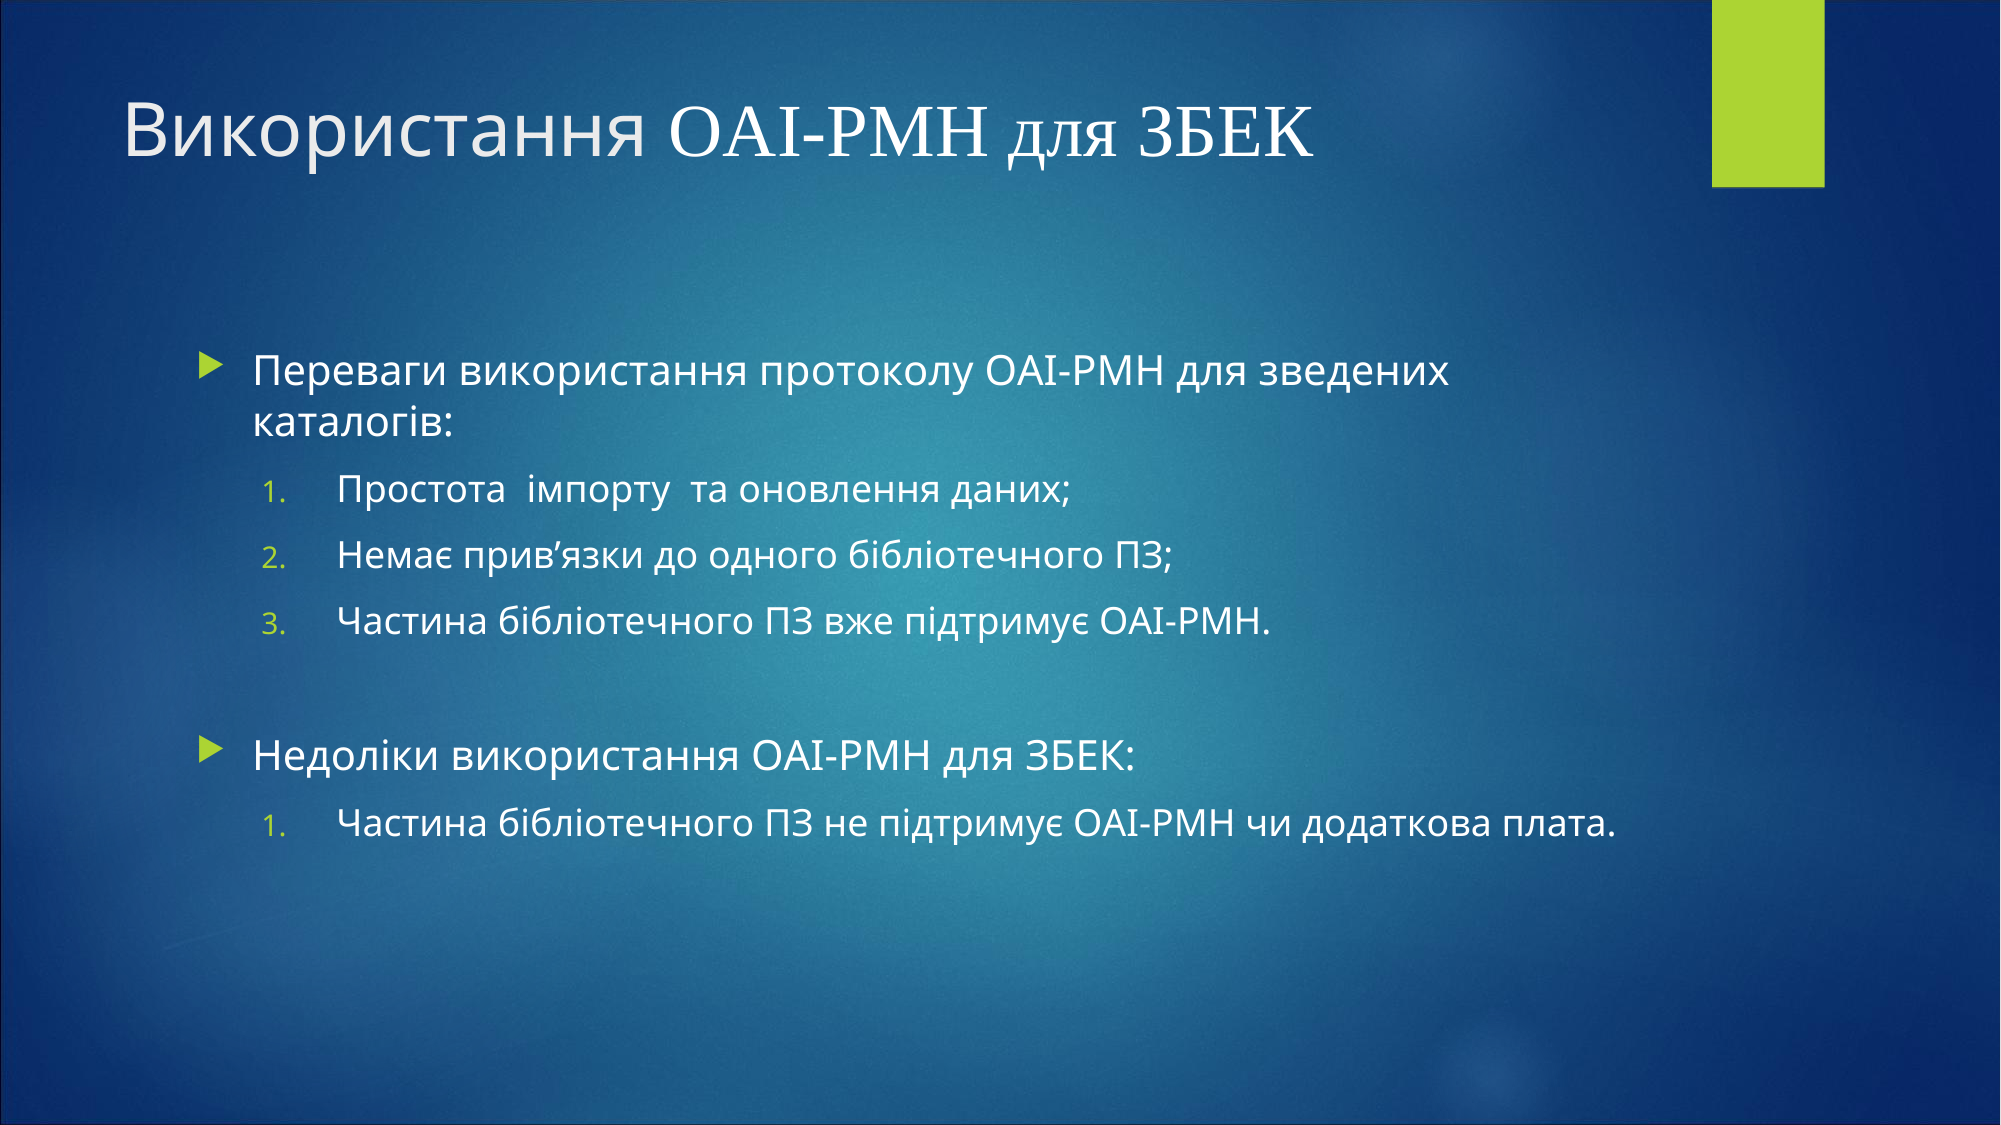

# Використання OAI-PMH для ЗБЕК
Переваги використання протоколу OAI-PMH для зведених каталогів:
Простота імпорту та оновлення даних;
Немає прив’язки до одного бібліотечного ПЗ;
Частина бібліотечного ПЗ вже підтримує OAI-PMH.
Недоліки використання OAI-PMH для ЗБЕК:
Частина бібліотечного ПЗ не підтримує OAI-PMH чи додаткова плата.